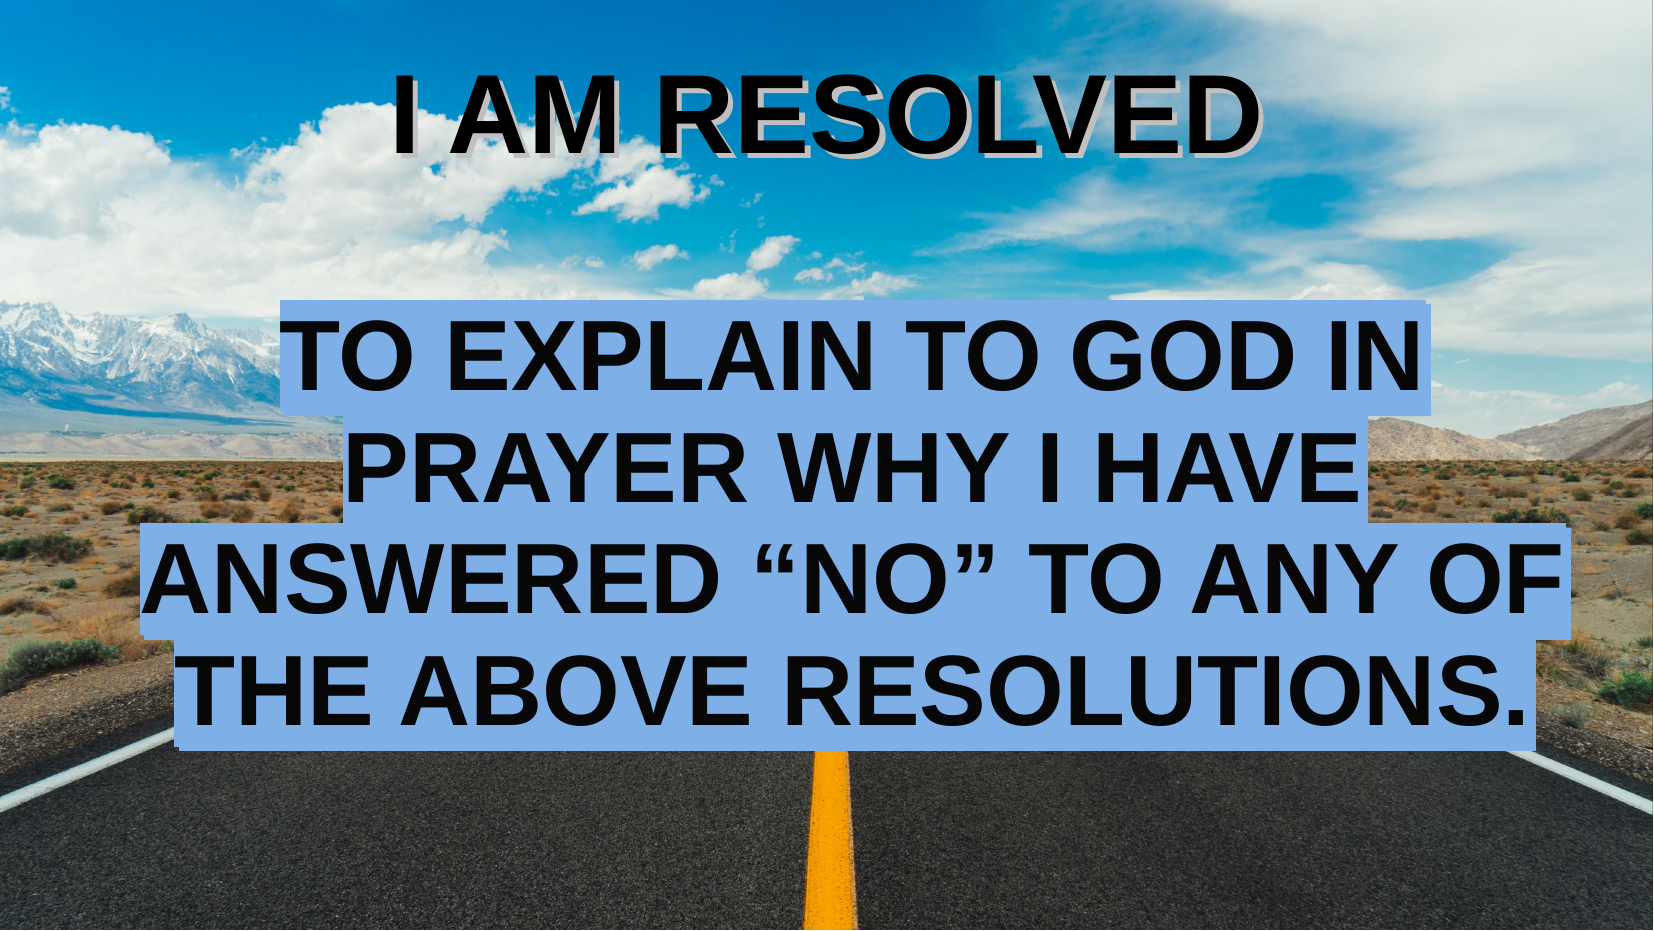

# I AM RESOLVED
TO EXPLAIN TO GOD IN PRAYER WHY I HAVE ANSWERED “NO” TO ANY OF THE ABOVE RESOLUTIONS.